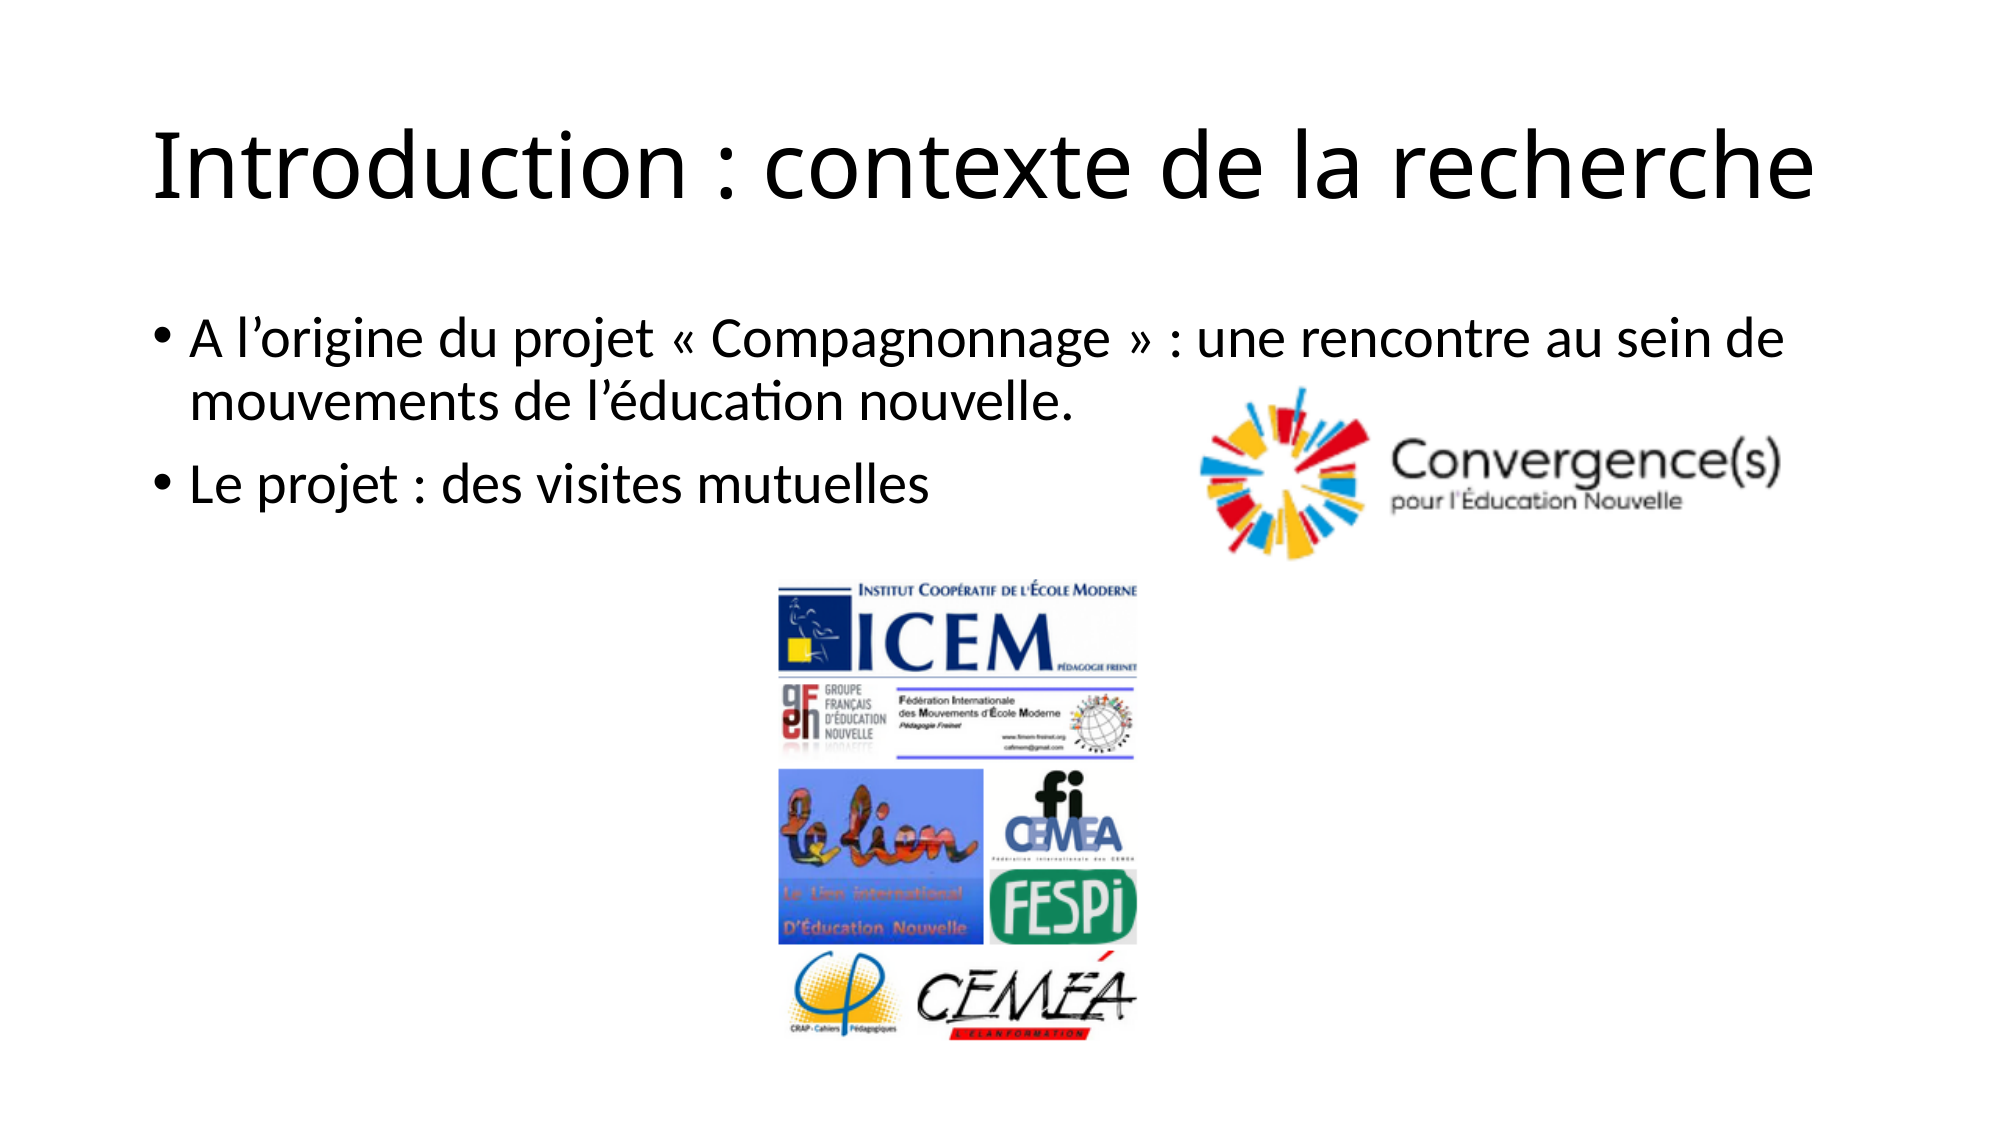

# Introduction : contexte de la recherche
A l’origine du projet « Compagnonnage » : une rencontre au sein de mouvements de l’éducation nouvelle.
Le projet : des visites mutuelles